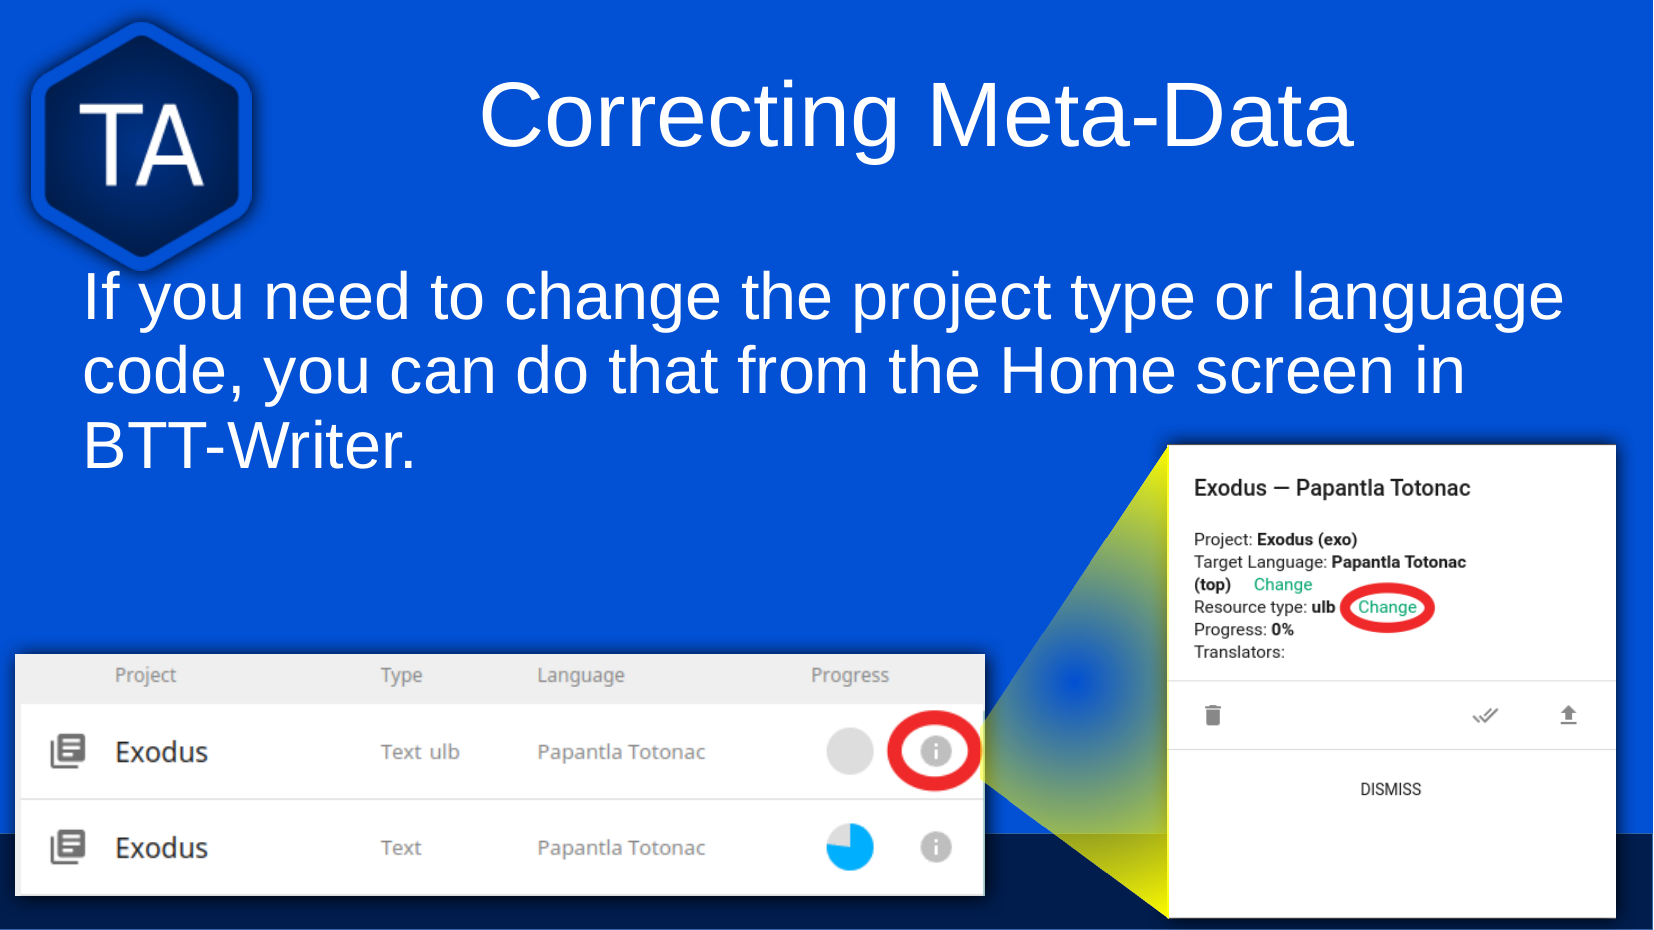

# Correcting Meta-Data
If you need to change the project type or language code, you can do that from the Home screen in BTT-Writer.